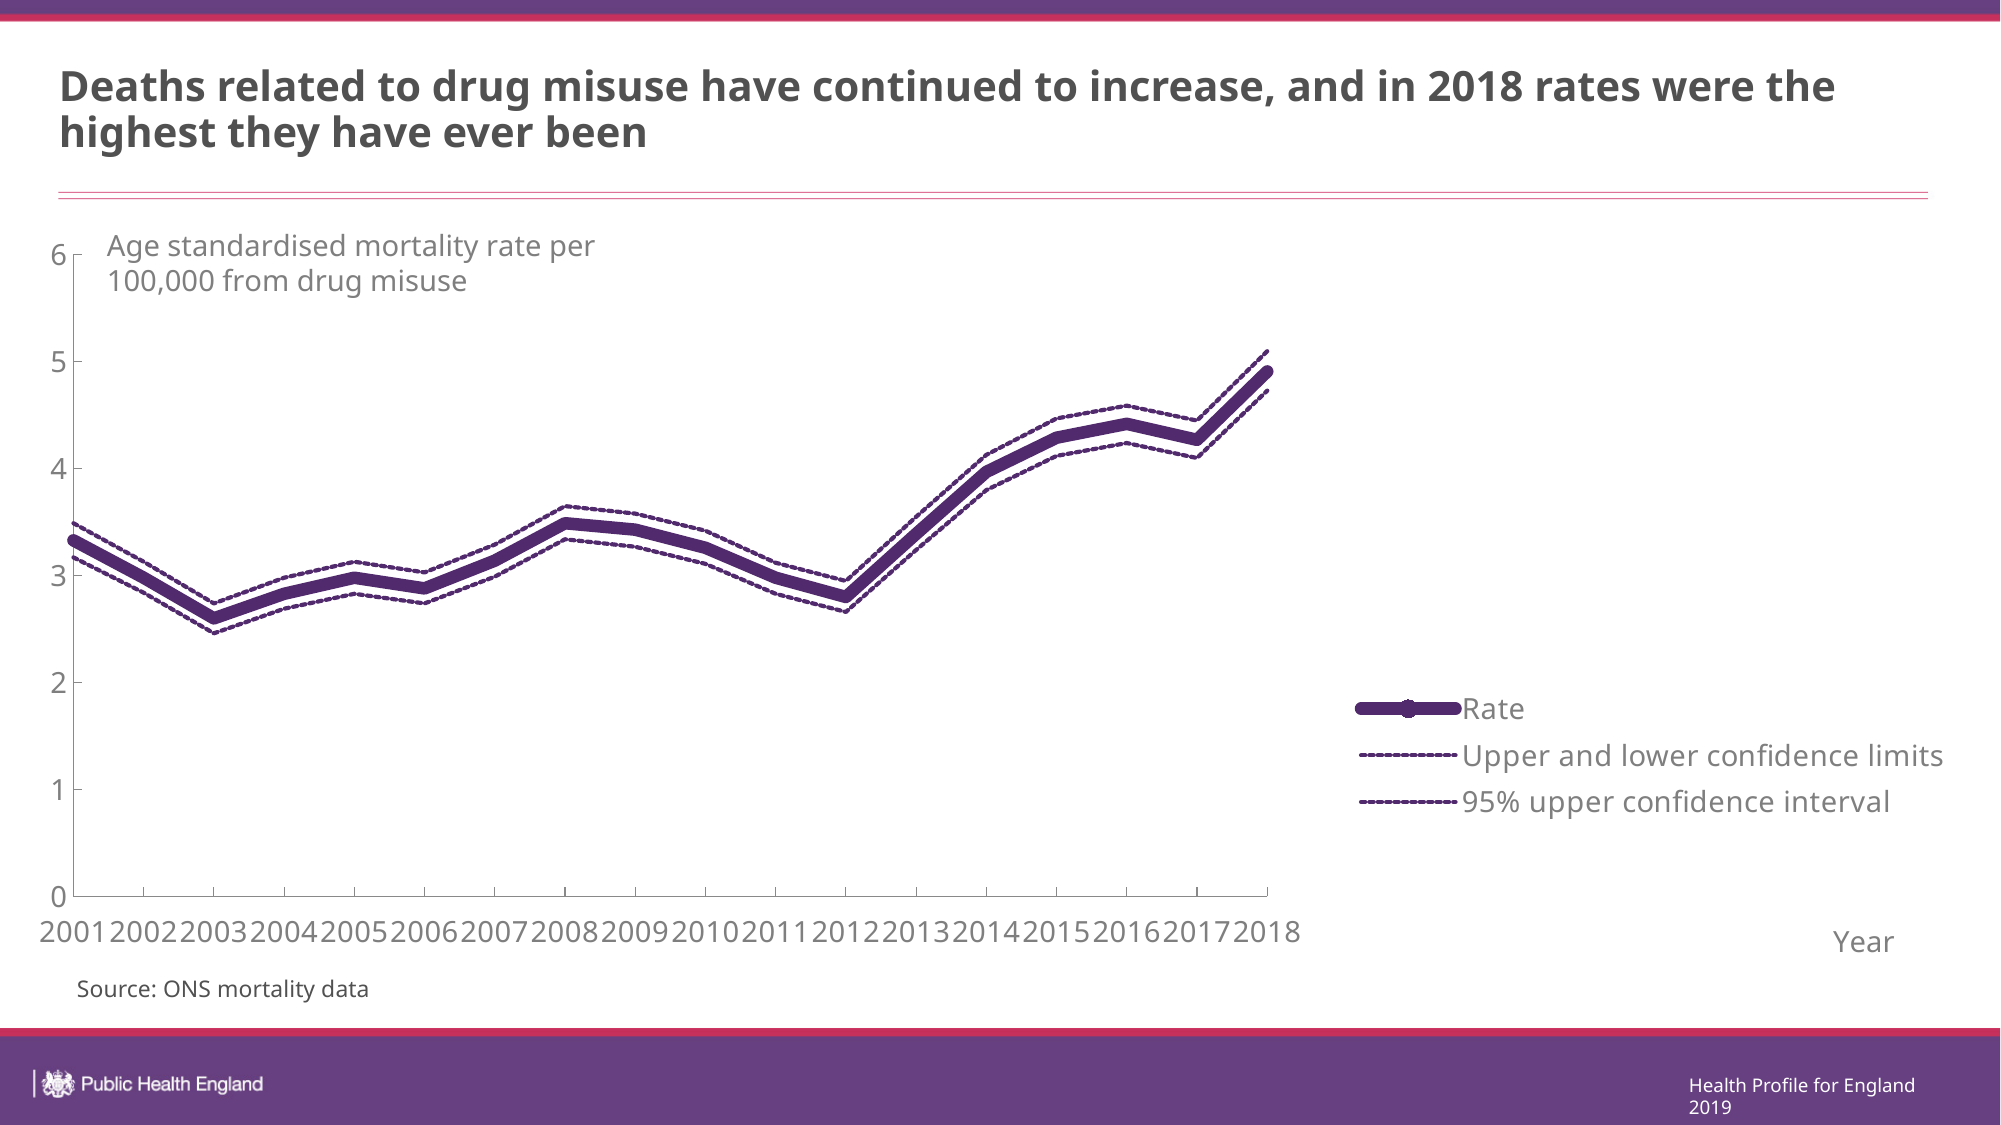

# Deaths related to drug misuse have continued to increase, and in 2018 rates were the highest they have ever been
### Chart
| Category | Rate | Upper and lower confidence limits | 95% upper confidence interval |
|---|---|---|---|
| 2001 | 3.33 | 3.17 | 3.49 |
| 2002 | 2.98 | 2.84 | 3.13 |
| 2003 | 2.6 | 2.46 | 2.74 |
| 2004 | 2.83 | 2.69 | 2.98 |
| 2005 | 2.98 | 2.83 | 3.13 |
| 2006 | 2.88 | 2.74 | 3.03 |
| 2007 | 3.14 | 2.99 | 3.29 |
| 2008 | 3.49 | 3.34 | 3.65 |
| 2009 | 3.43 | 3.27 | 3.58 |
| 2010 | 3.26 | 3.11 | 3.42 |
| 2011 | 2.98 | 2.83 | 3.12 |
| 2012 | 2.8 | 2.66 | 2.95 |
| 2013 | 3.39 | 3.24 | 3.55 |
| 2014 | 3.97 | 3.8 | 4.13 |
| 2015 | 4.29 | 4.12 | 4.47 |
| 2016 | 4.42 | 4.24 | 4.59 |
| 2017 | 4.27 | 4.1 | 4.45 |
| 2018 | 4.91 | 4.73 | 5.1 |Age standardised mortality rate per 100,000 from drug misuse
Year
Source: ONS mortality data
Health Profile for England 2019